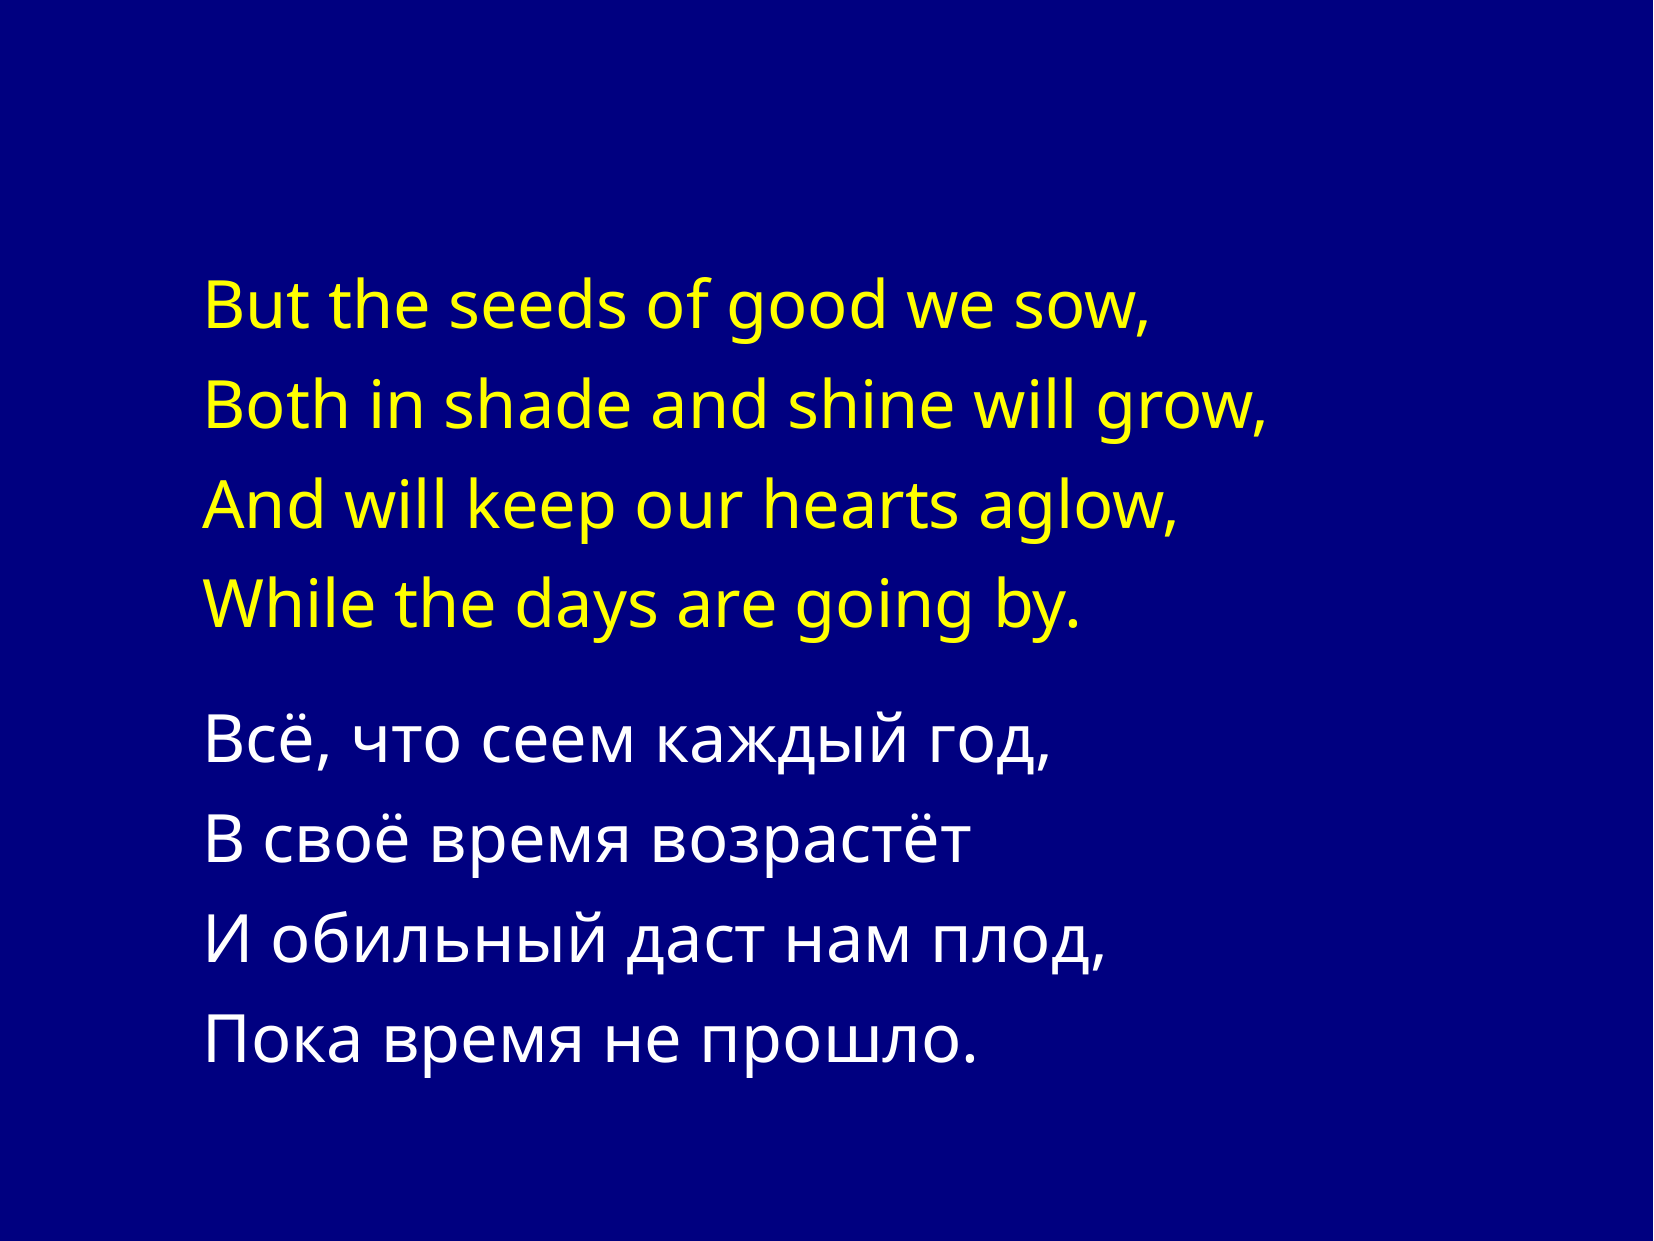

But the seeds of good we sow,
	Both in shade and shine will grow,
	And will keep our hearts aglow,
	While the days are going by.
	Всё, что сеем каждый год,
	В своё время возрастёт
	И обильный даст нам плод,
	Пока время не прошло.